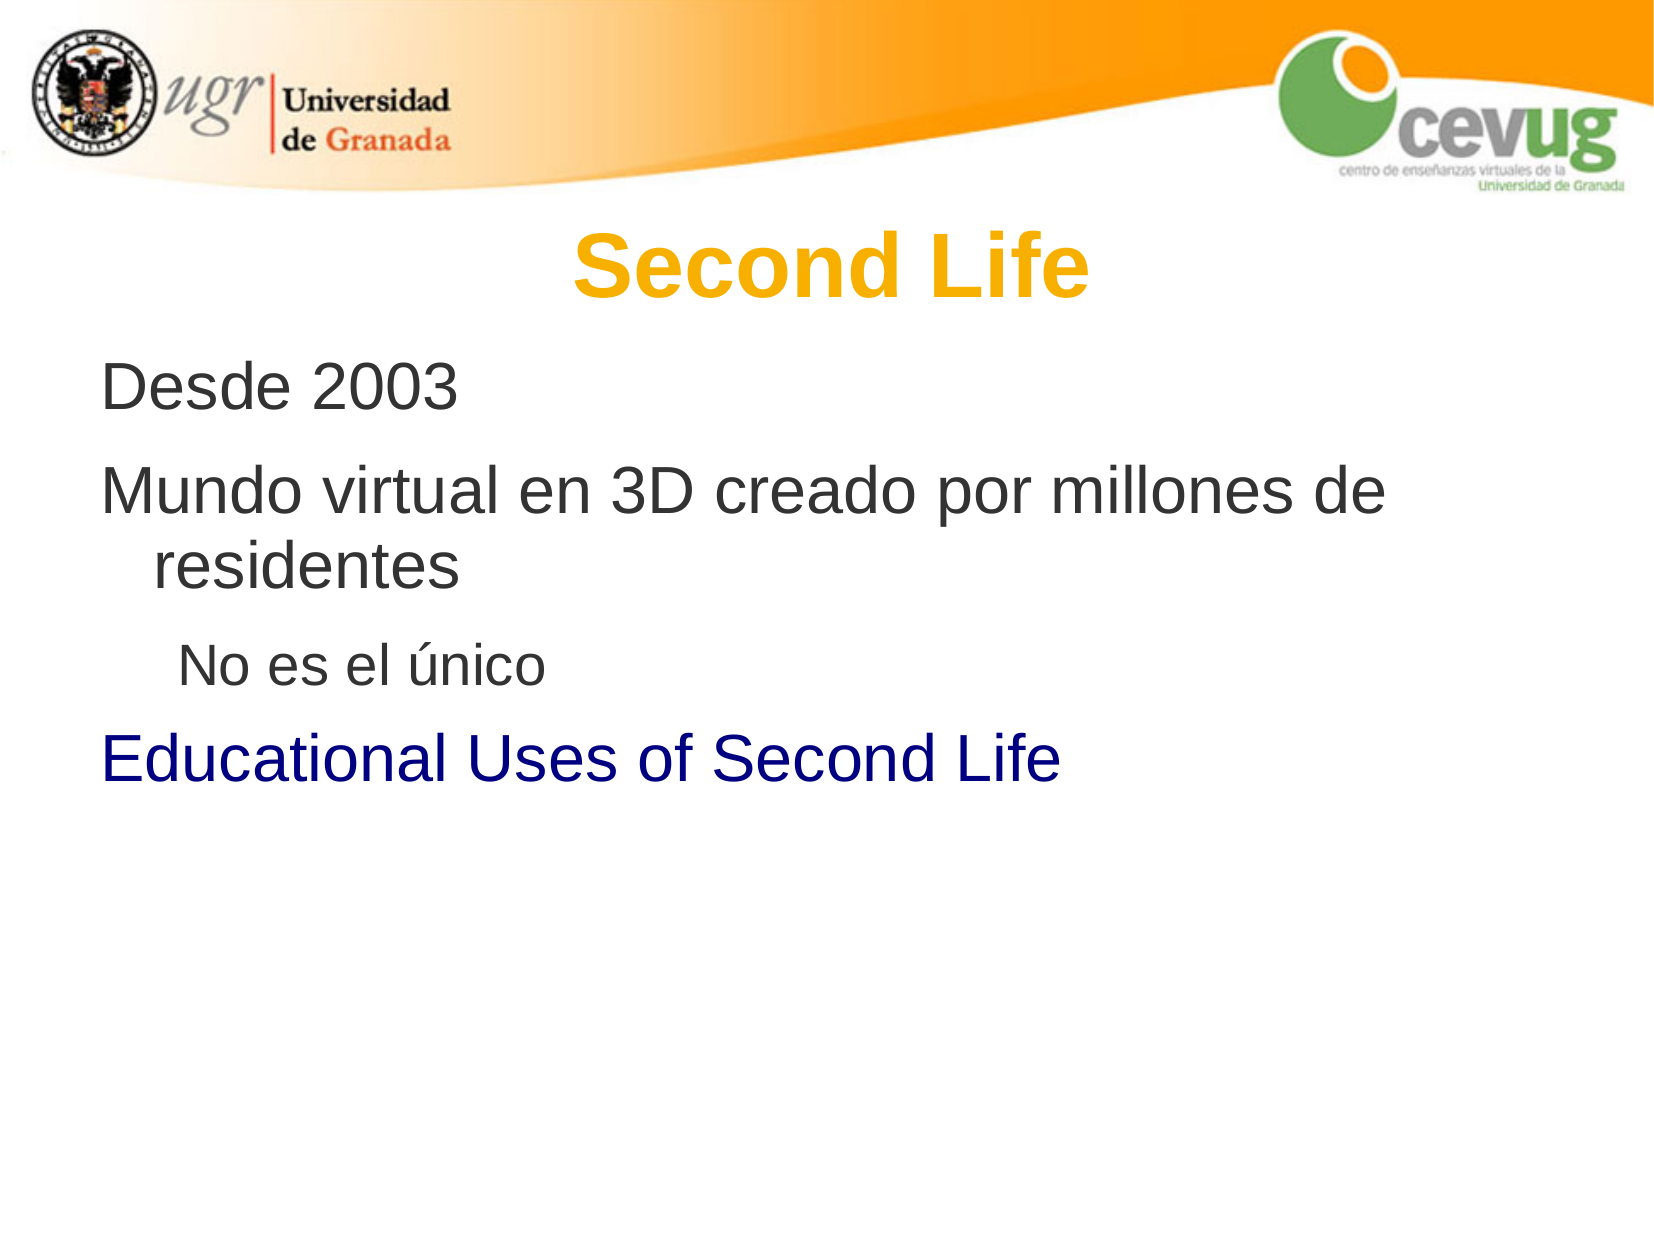

# Second Life
Desde 2003
Mundo virtual en 3D creado por millones de residentes
No es el único
Educational Uses of Second Life